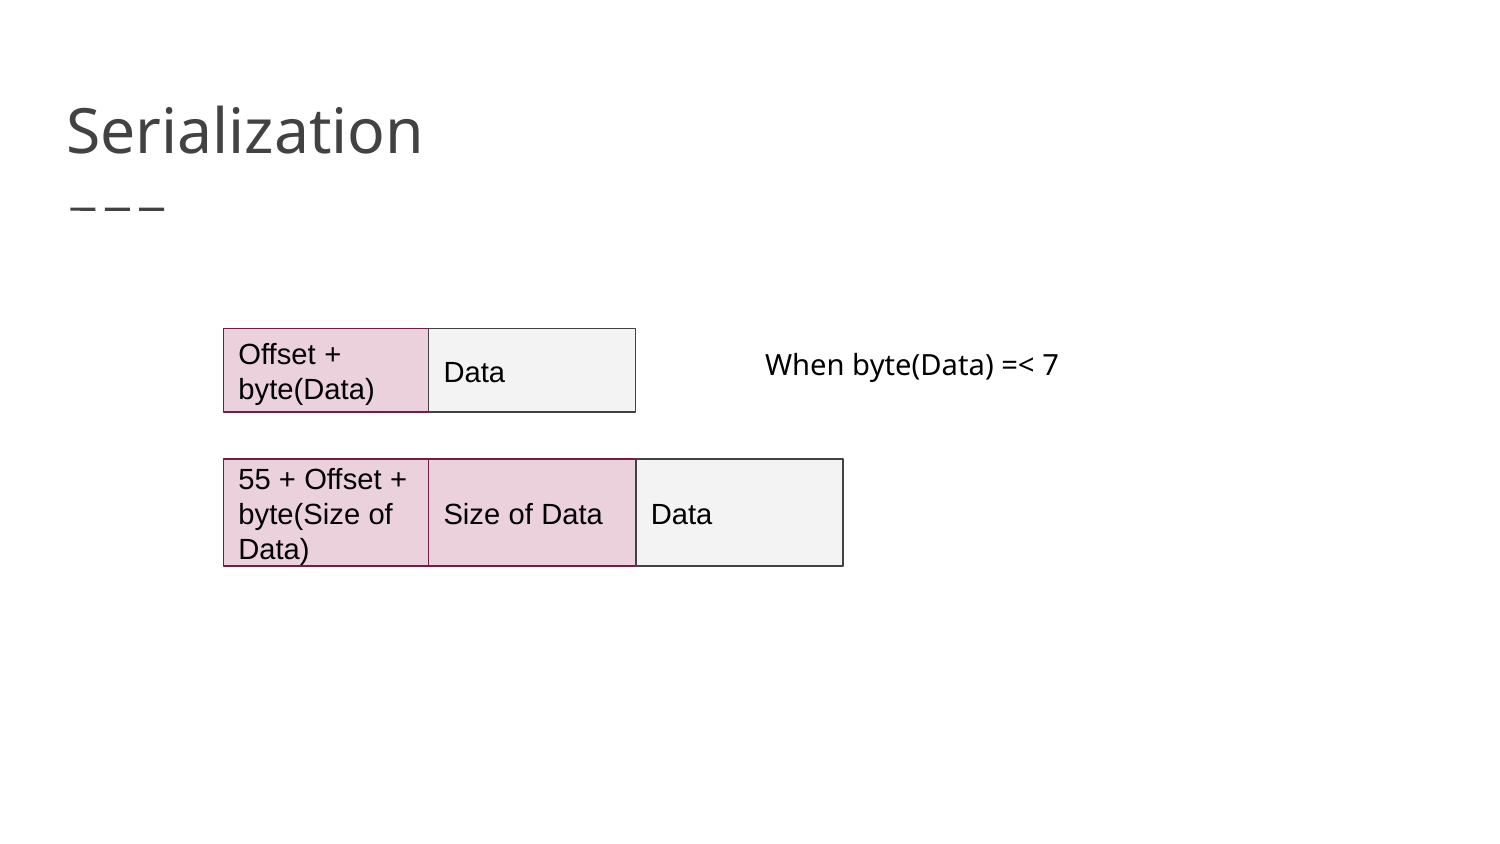

# Serialization
Offset + byte(Data)
Data
When byte(Data) =< 7
55 + Offset + byte(Size of Data)
Size of Data
Data